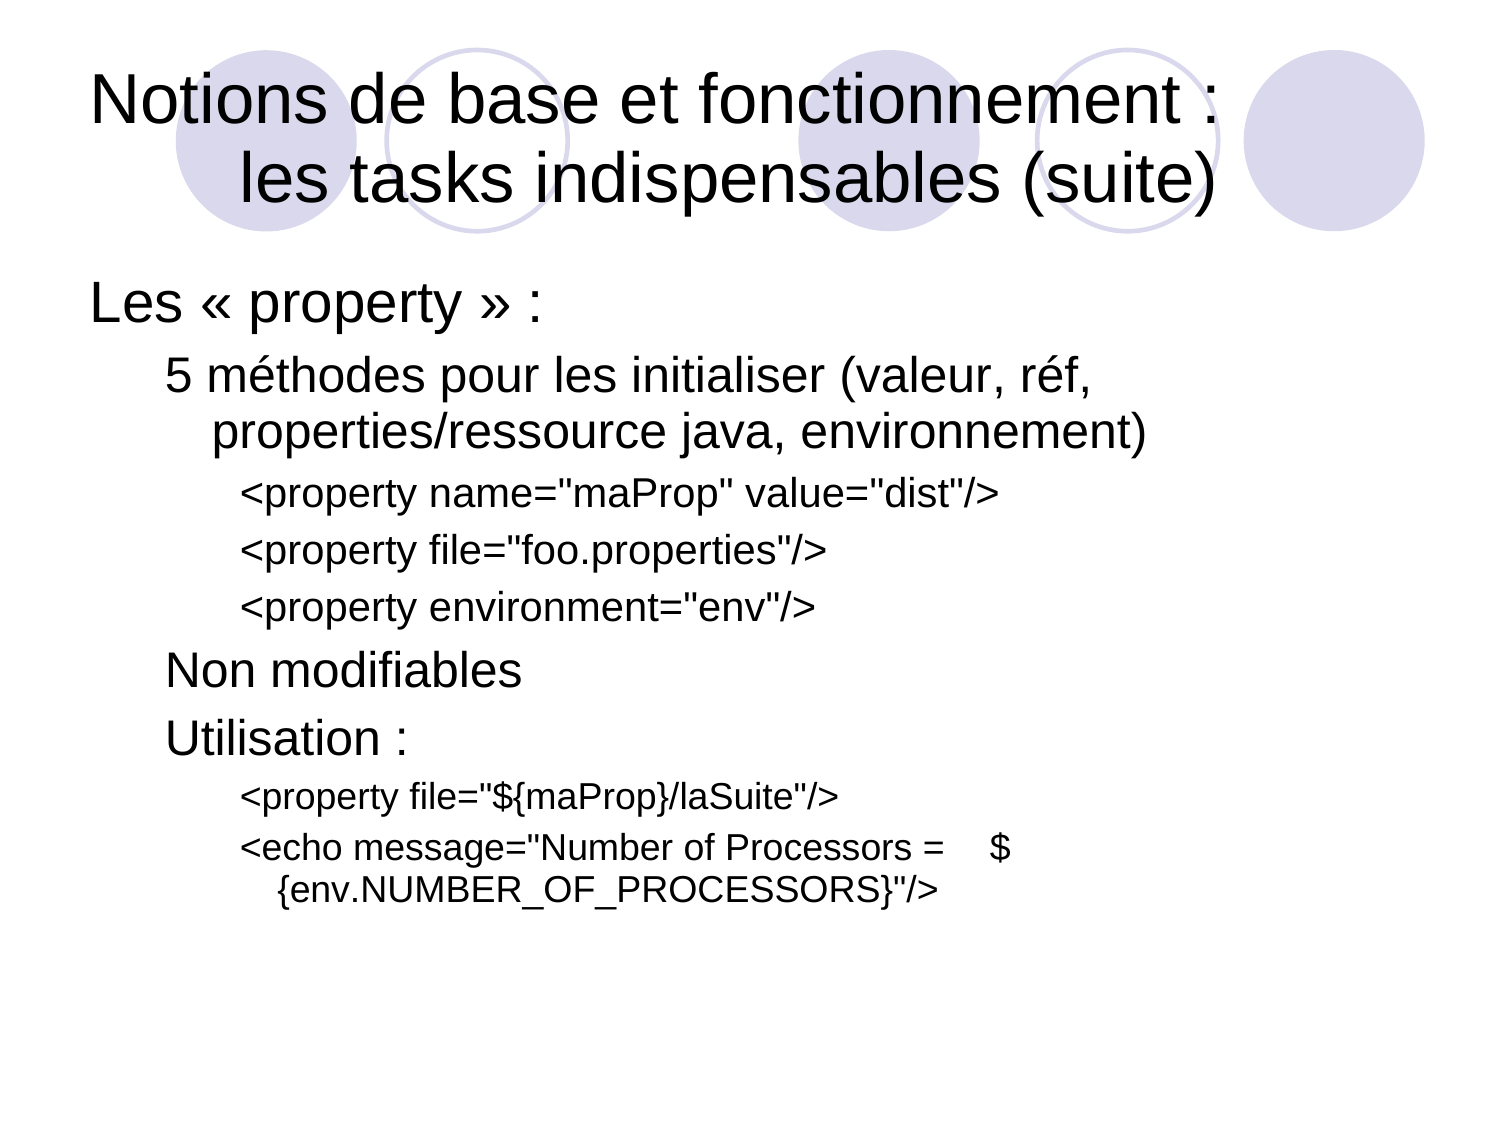

# Notions de base et fonctionnement : les tasks indispensables (suite)
Les « property » :
5 méthodes pour les initialiser (valeur, réf, properties/ressource java, environnement)
<property name="maProp" value="dist"/>
<property file="foo.properties"/>
<property environment="env"/>
Non modifiables
Utilisation :
<property file="${maProp}/laSuite"/>
<echo message="Number of Processors = 	${env.NUMBER_OF_PROCESSORS}"/>